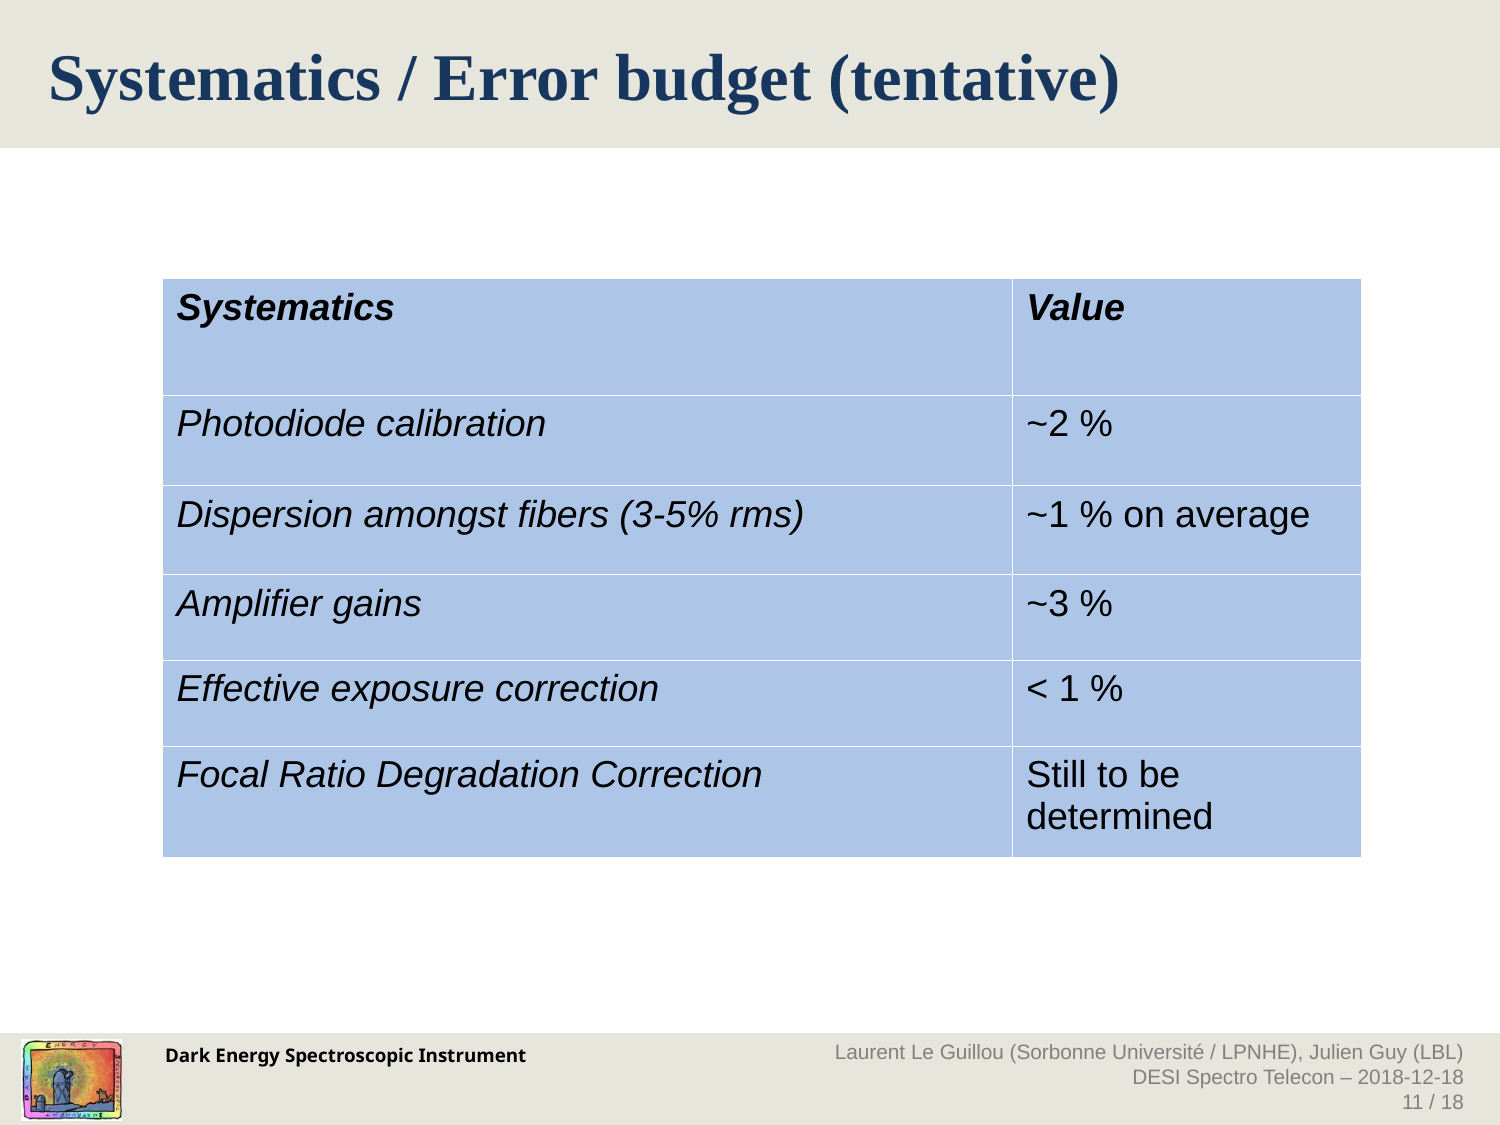

# Systematics / Error budget (tentative)
| Systematics | Value |
| --- | --- |
| Photodiode calibration | ~2 % |
| Dispersion amongst fibers (3-5% rms) | ~1 % on average |
| Amplifier gains | ~3 % |
| Effective exposure correction | < 1 % |
| Focal Ratio Degradation Correction | Still to be determined |